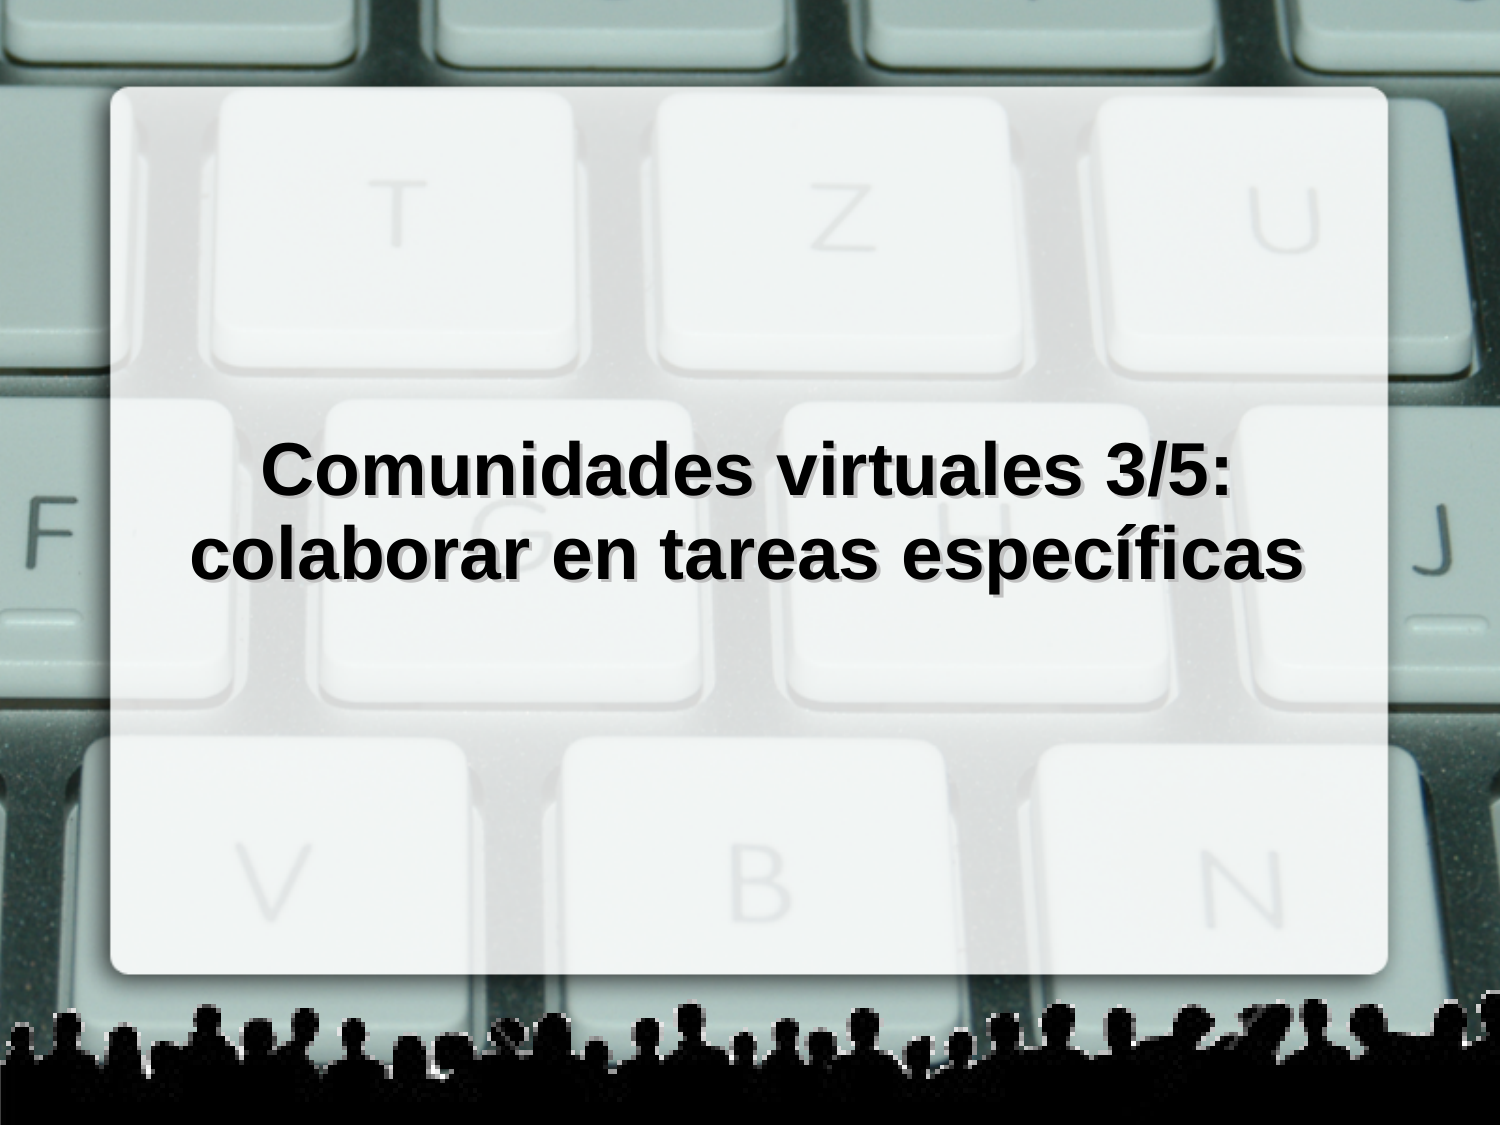

# Comunidades virtuales 3/5: colaborar en tareas específicas